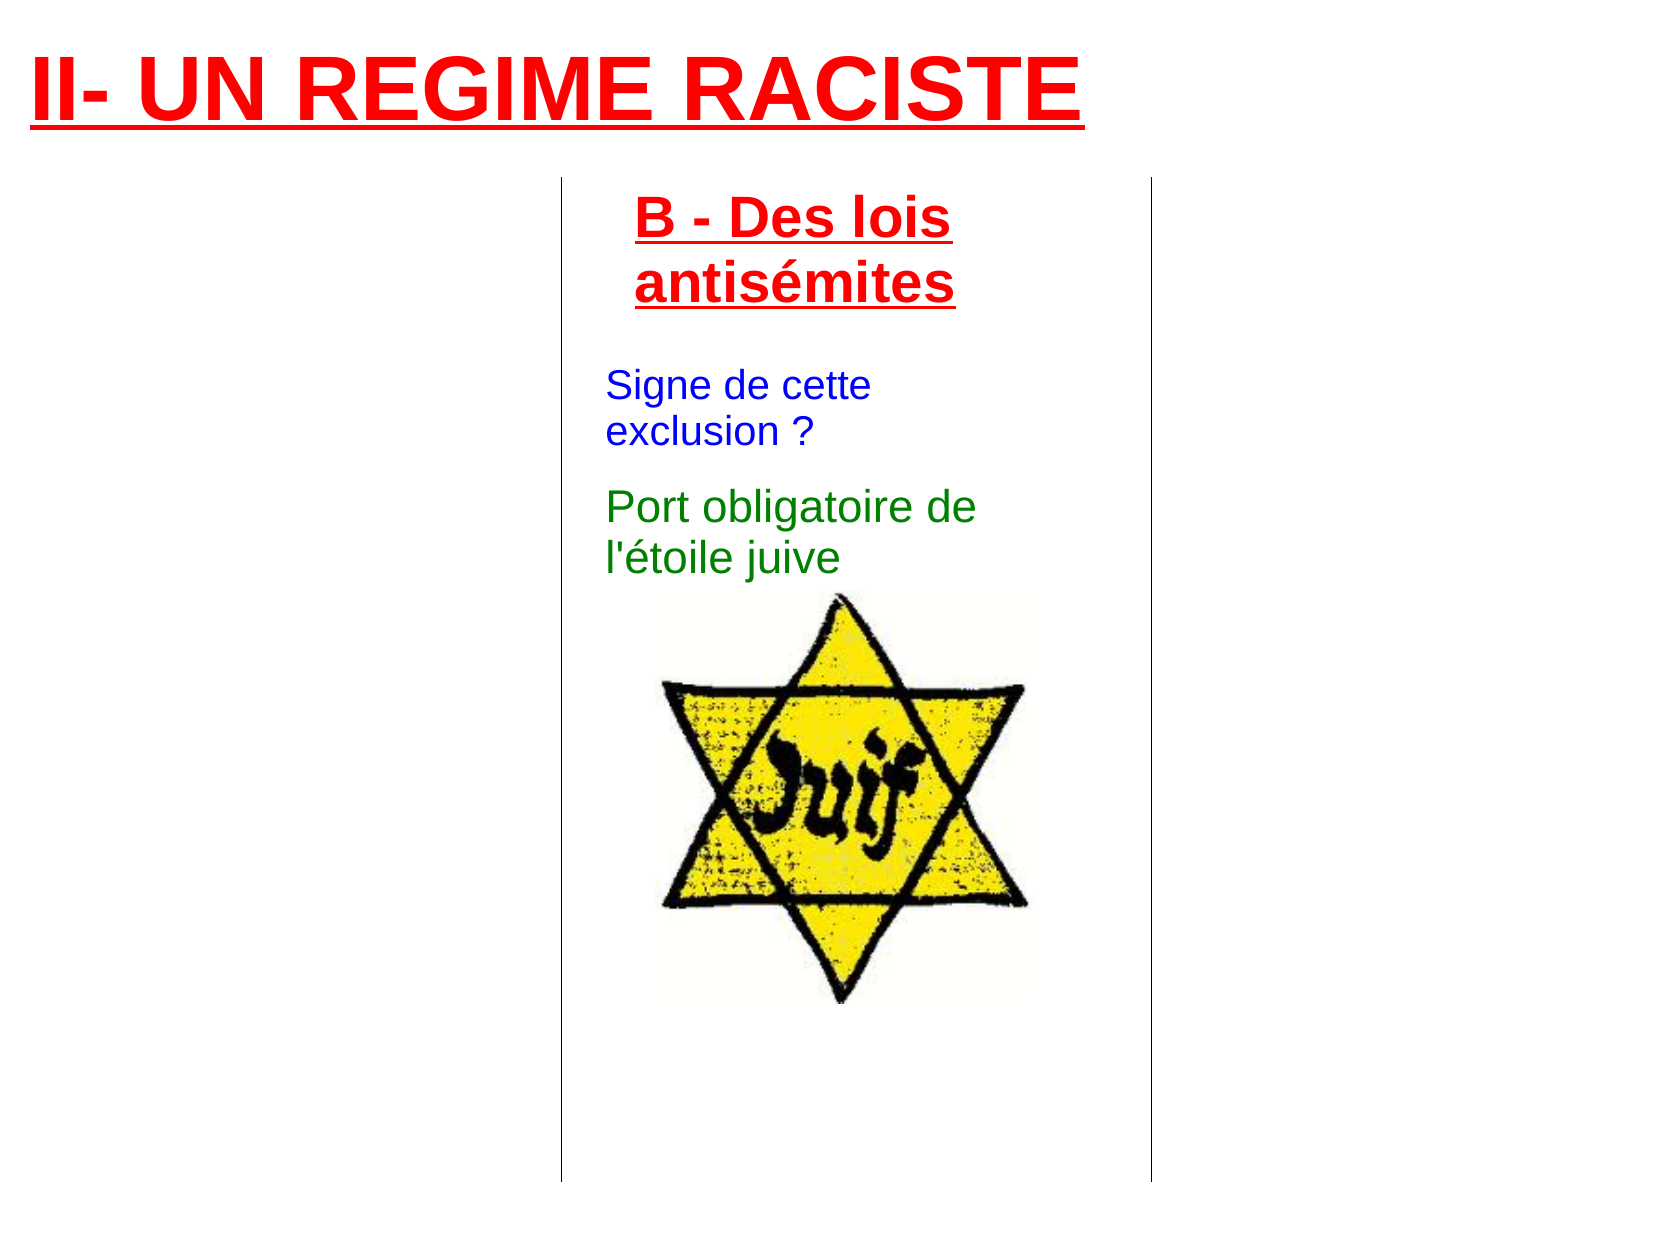

# II- UN REGIME RACISTE
B - Des lois antisémites
Signe de cette exclusion ?
Port obligatoire de l'étoile juive